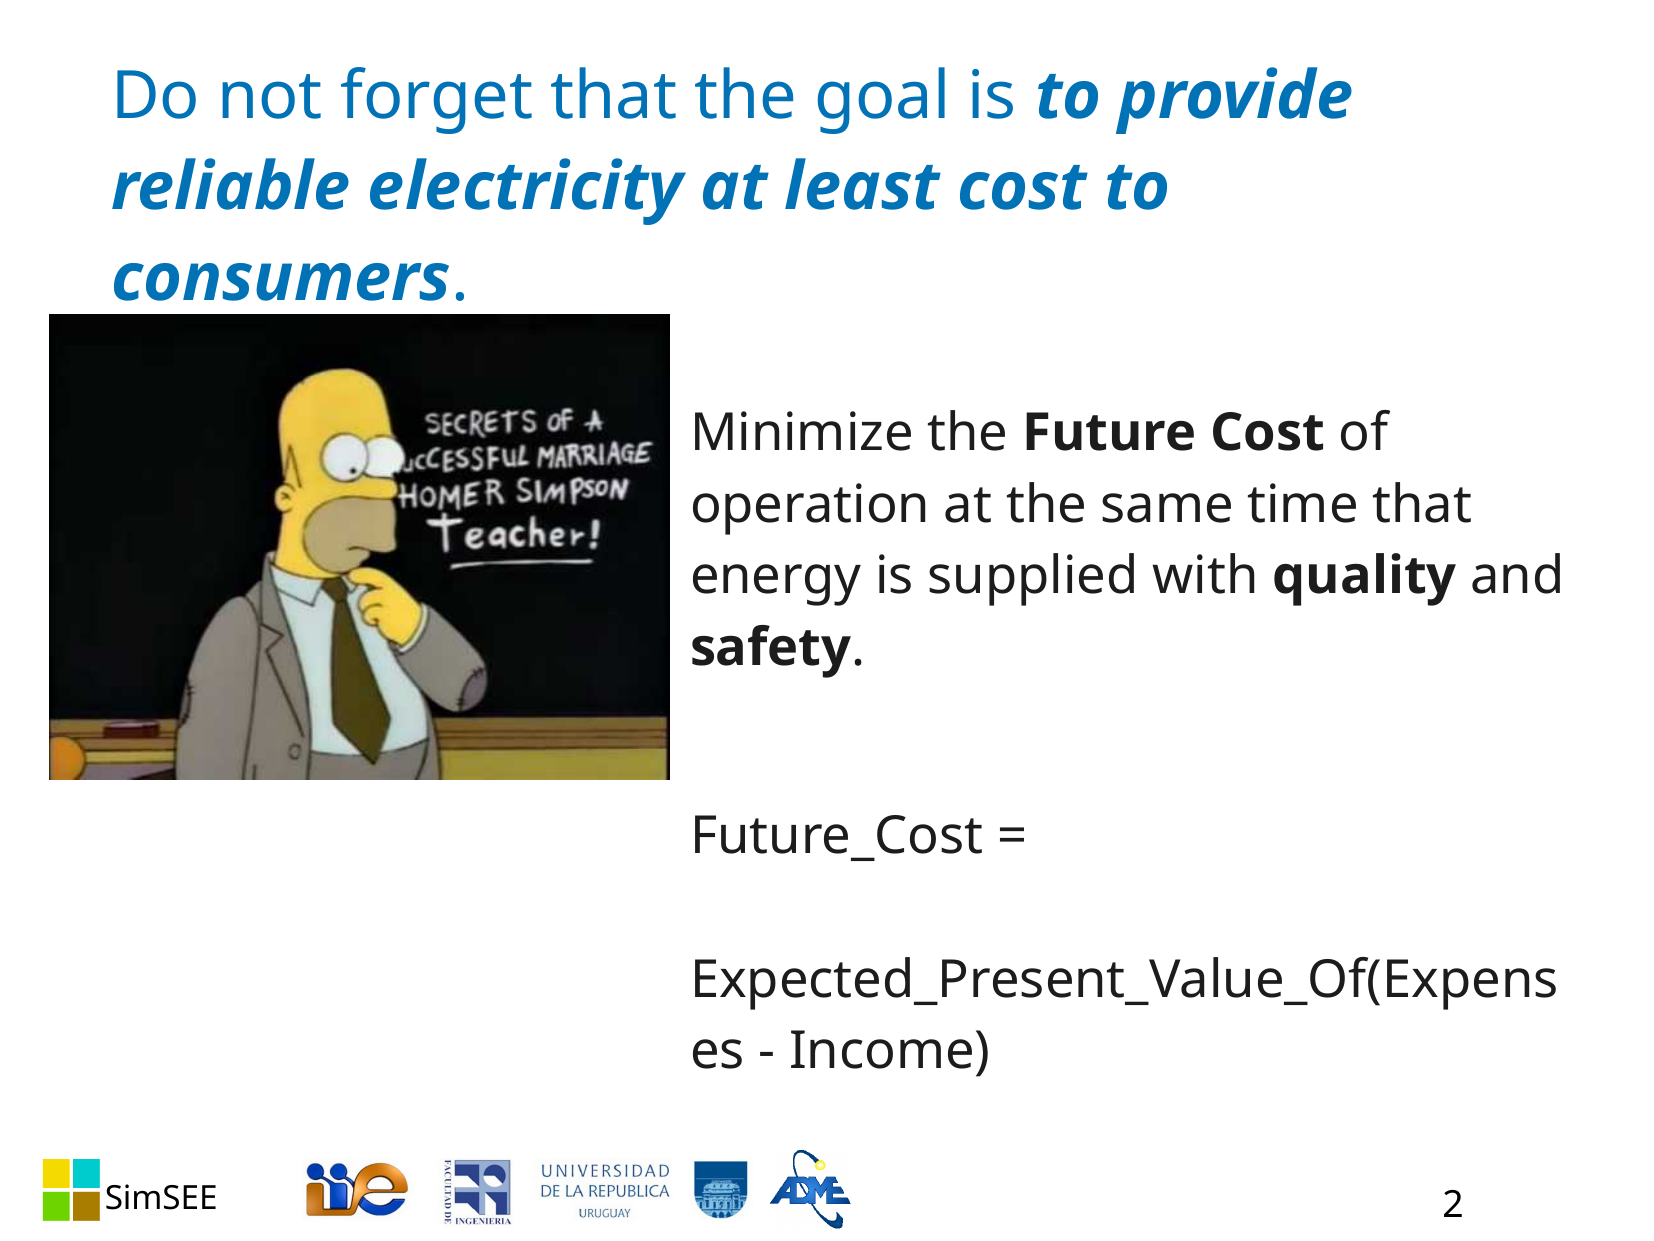

# Do not forget that the goal is to provide reliable electricity at least cost to consumers.
Minimize the Future Cost of operation at the same time that energy is supplied with quality and safety.
Future_Cost =
 Expected_Present_Value_Of(Expenses - Income)